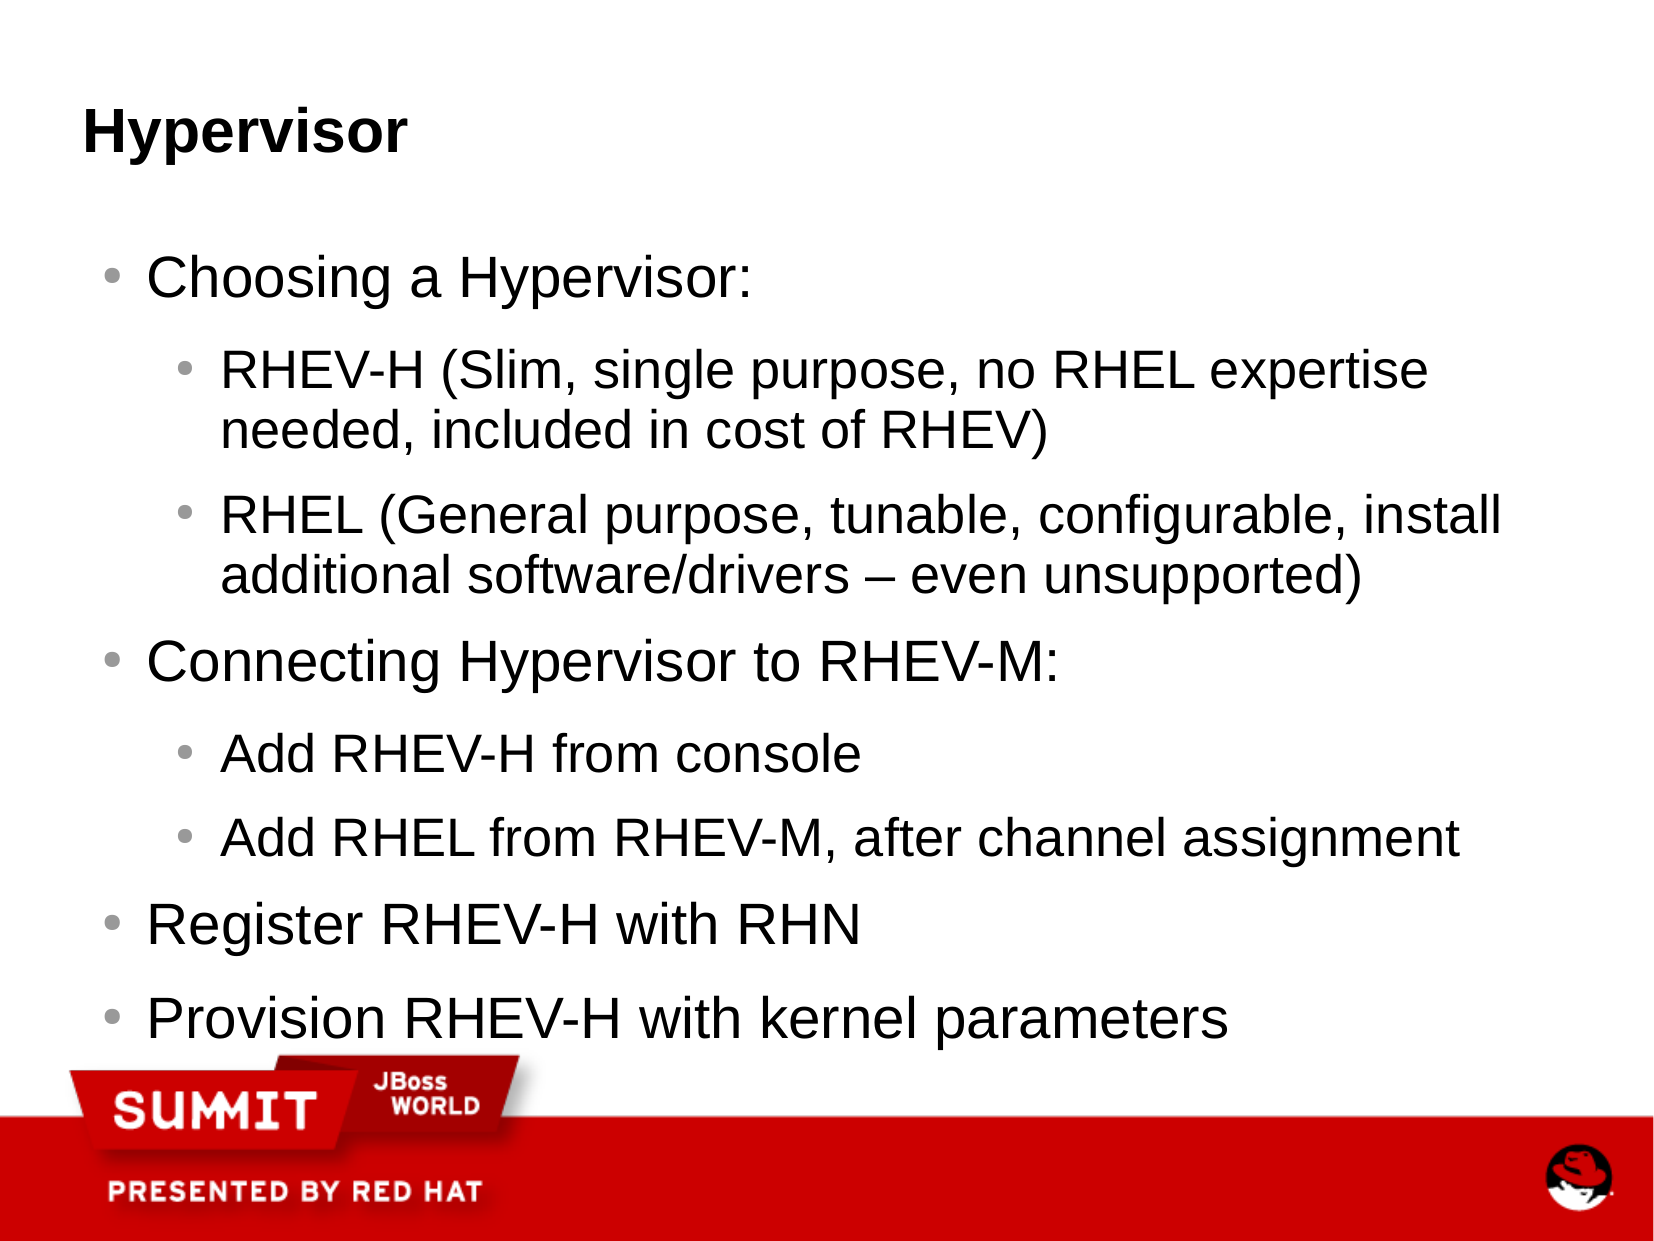

# Hypervisor
Choosing a Hypervisor:
RHEV-H (Slim, single purpose, no RHEL expertise needed, included in cost of RHEV)
RHEL (General purpose, tunable, configurable, install additional software/drivers – even unsupported)
Connecting Hypervisor to RHEV-M:
Add RHEV-H from console
Add RHEL from RHEV-M, after channel assignment
Register RHEV-H with RHN
Provision RHEV-H with kernel parameters